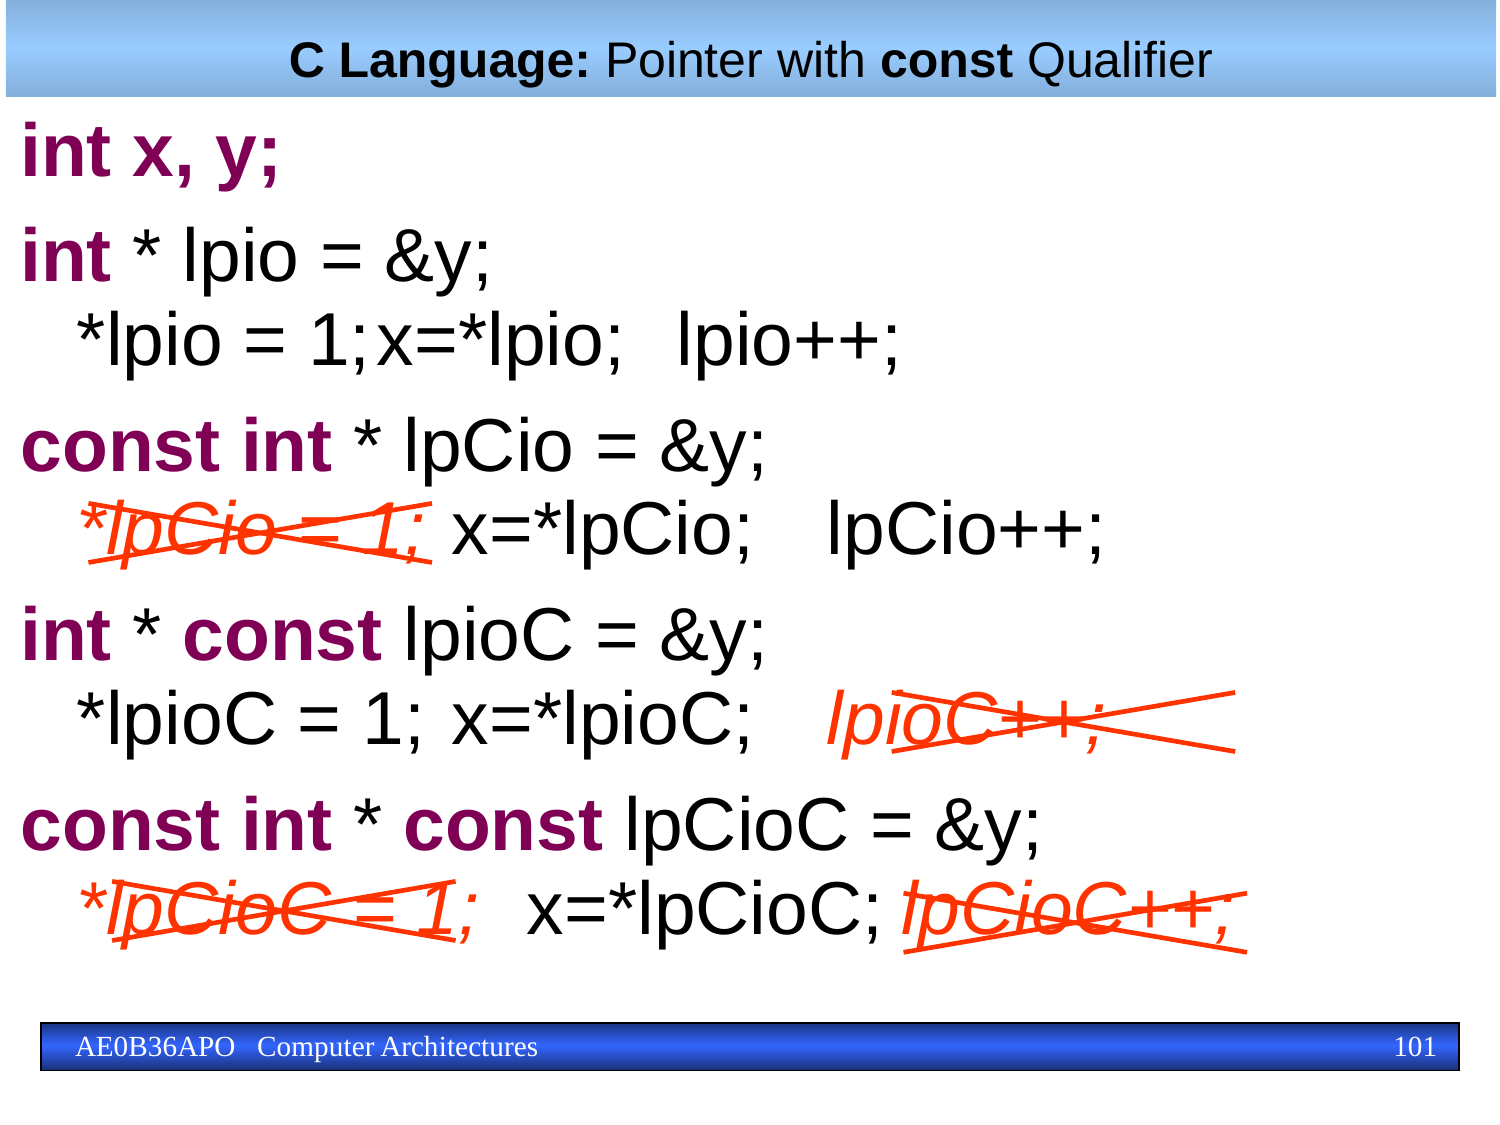

C Language: Pointer with const Qualifier
int x, y;
int * lpio = &y;
*lpio = 1;	x=*lpio;	lpio++;
const int * lpCio = &y;
*lpCio = 1;	x=*lpCio;	lpCio++;
int * const lpioC = &y;
*lpioC = 1;	x=*lpioC;	lpioC++;
const int * const lpCioC = &y;
*lpCioC = 1;	x=*lpCioC;	lpCioC++;
AE0B36APO Computer Architectures
101